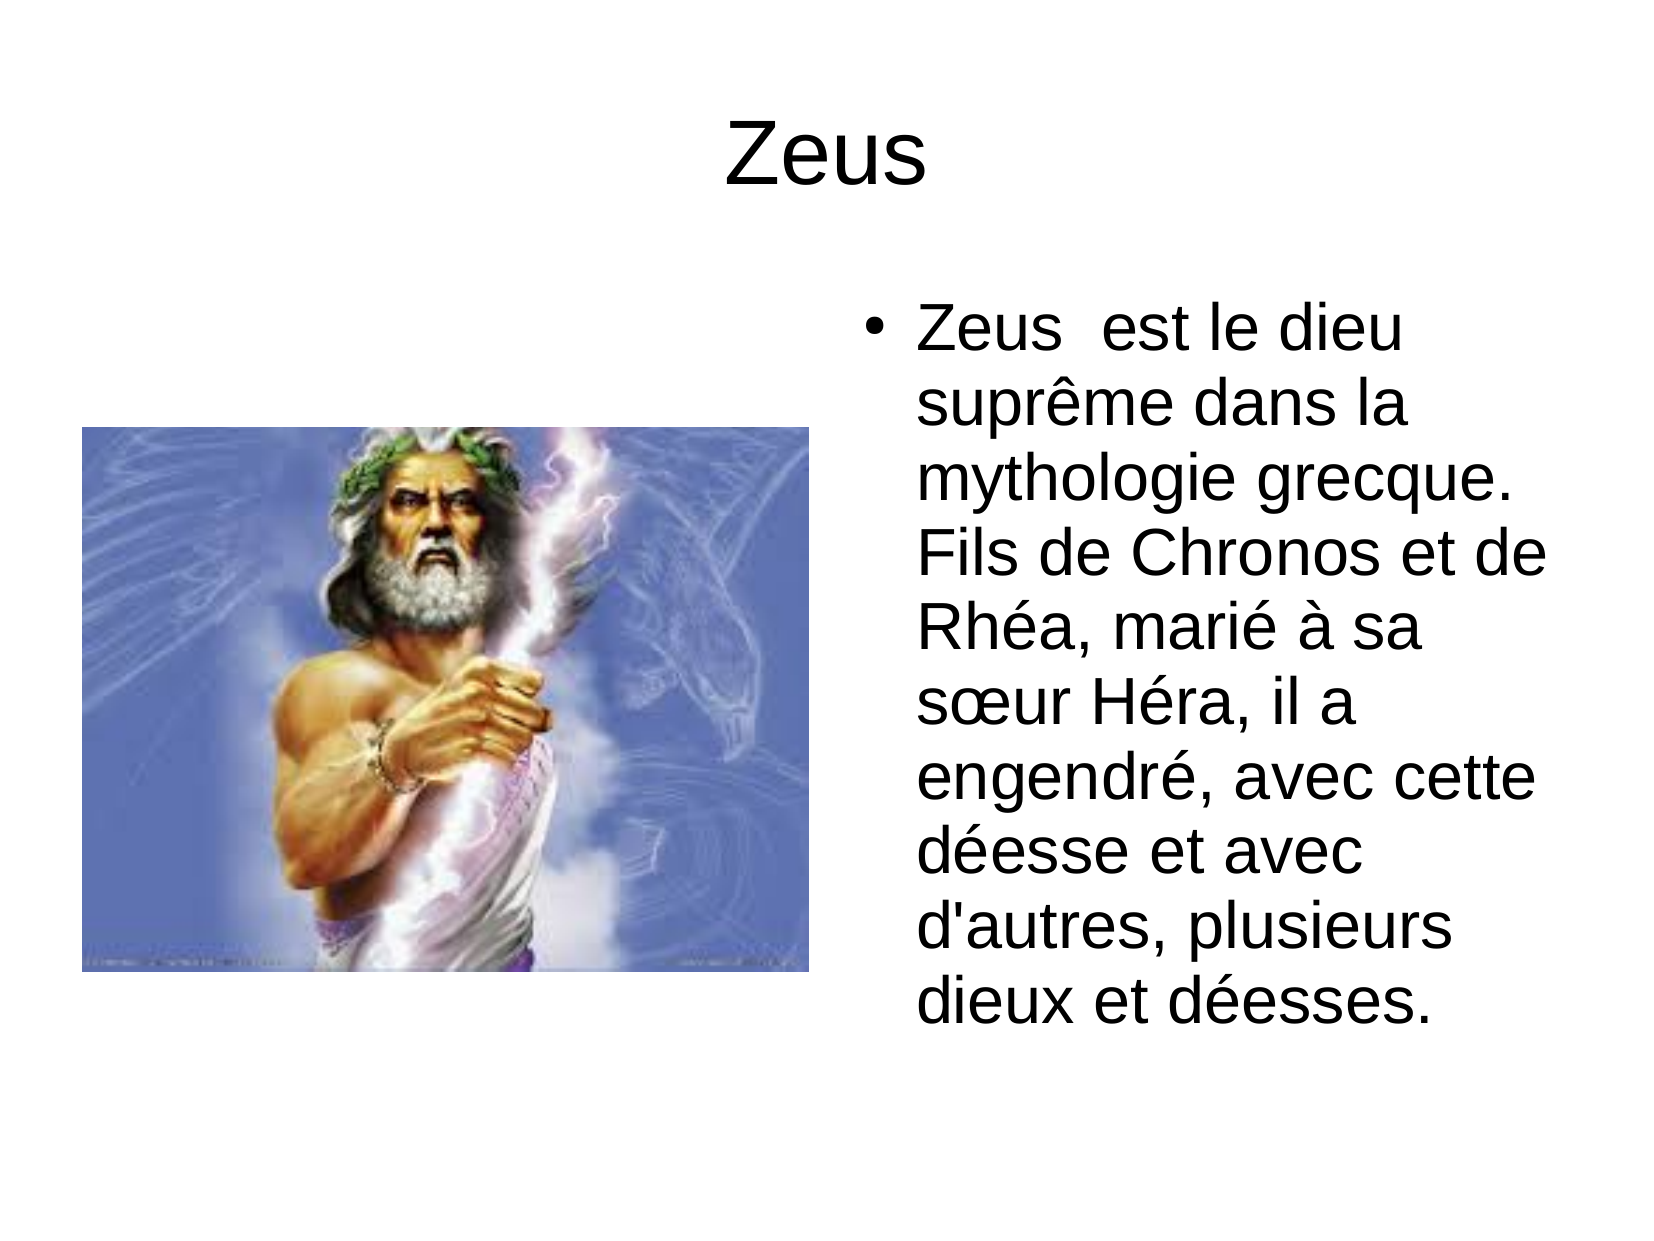

# Zeus
Zeus est le dieu suprême dans la mythologie grecque. Fils de Chronos et de Rhéa, marié à sa sœur Héra, il a engendré, avec cette déesse et avec d'autres, plusieurs dieux et déesses.